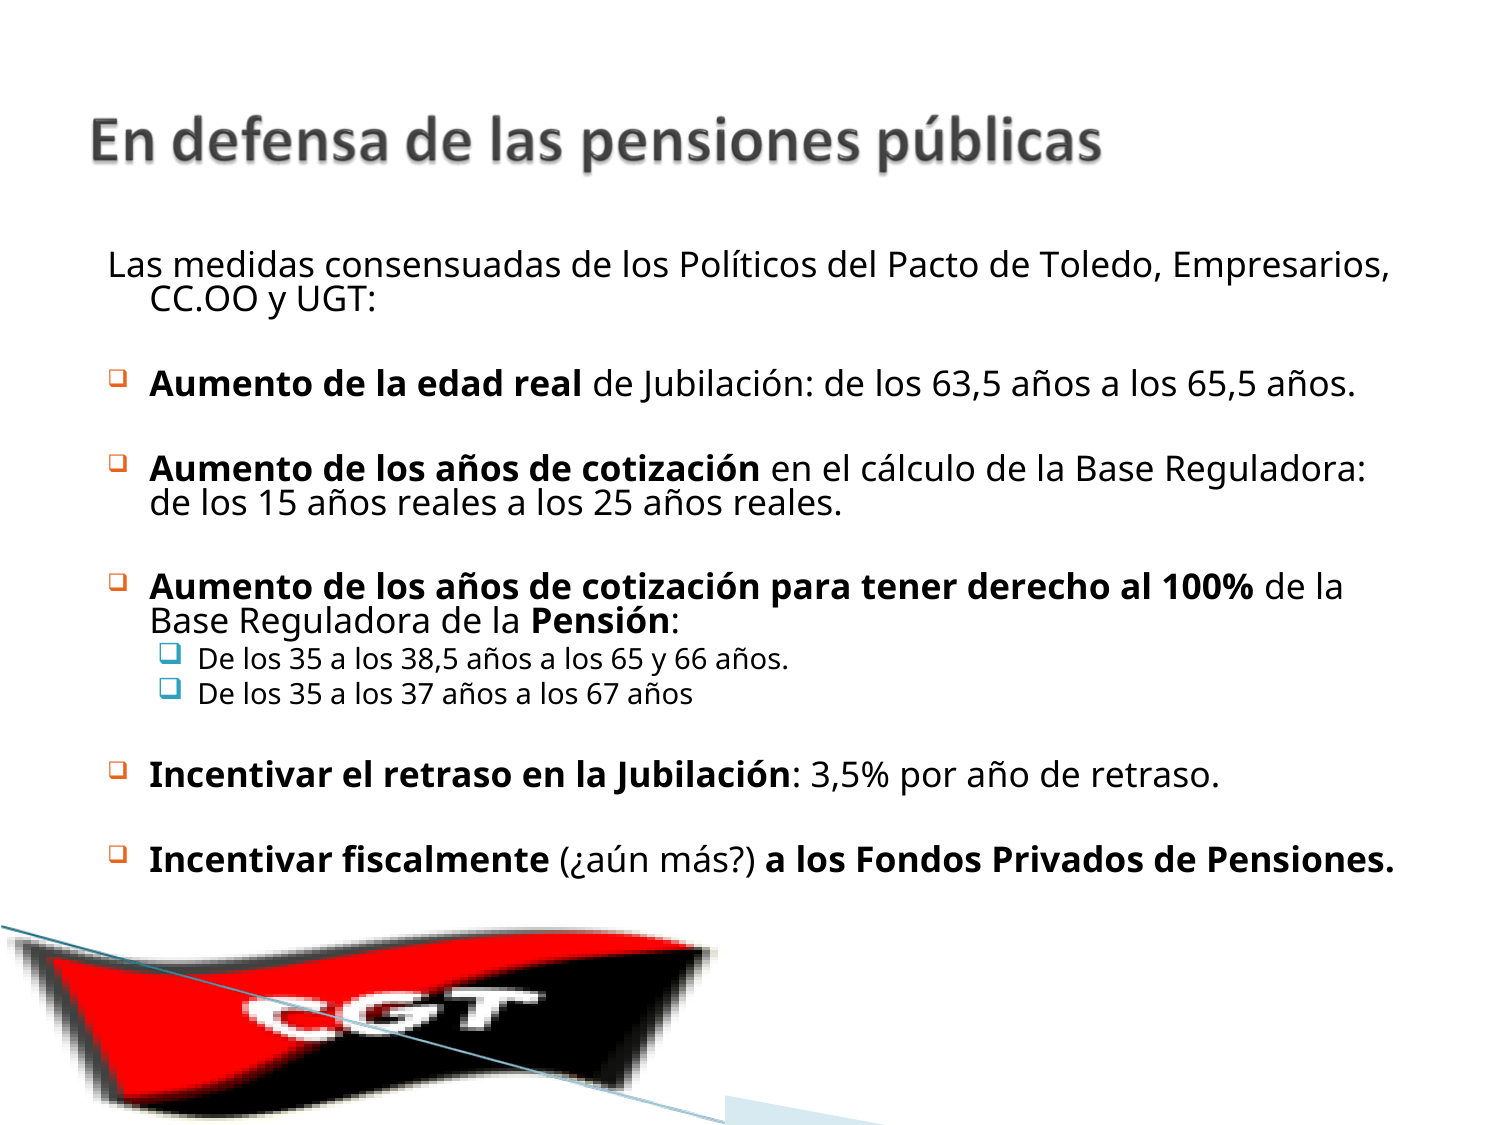

Las medidas consensuadas de los Políticos del Pacto de Toledo, Empresarios, CC.OO y UGT:
Aumento de la edad real de Jubilación: de los 63,5 años a los 65,5 años.
Aumento de los años de cotización en el cálculo de la Base Reguladora: de los 15 años reales a los 25 años reales.
Aumento de los años de cotización para tener derecho al 100% de la Base Reguladora de la Pensión:
De los 35 a los 38,5 años a los 65 y 66 años.
De los 35 a los 37 años a los 67 años
Incentivar el retraso en la Jubilación: 3,5% por año de retraso.
Incentivar fiscalmente (¿aún más?) a los Fondos Privados de Pensiones.